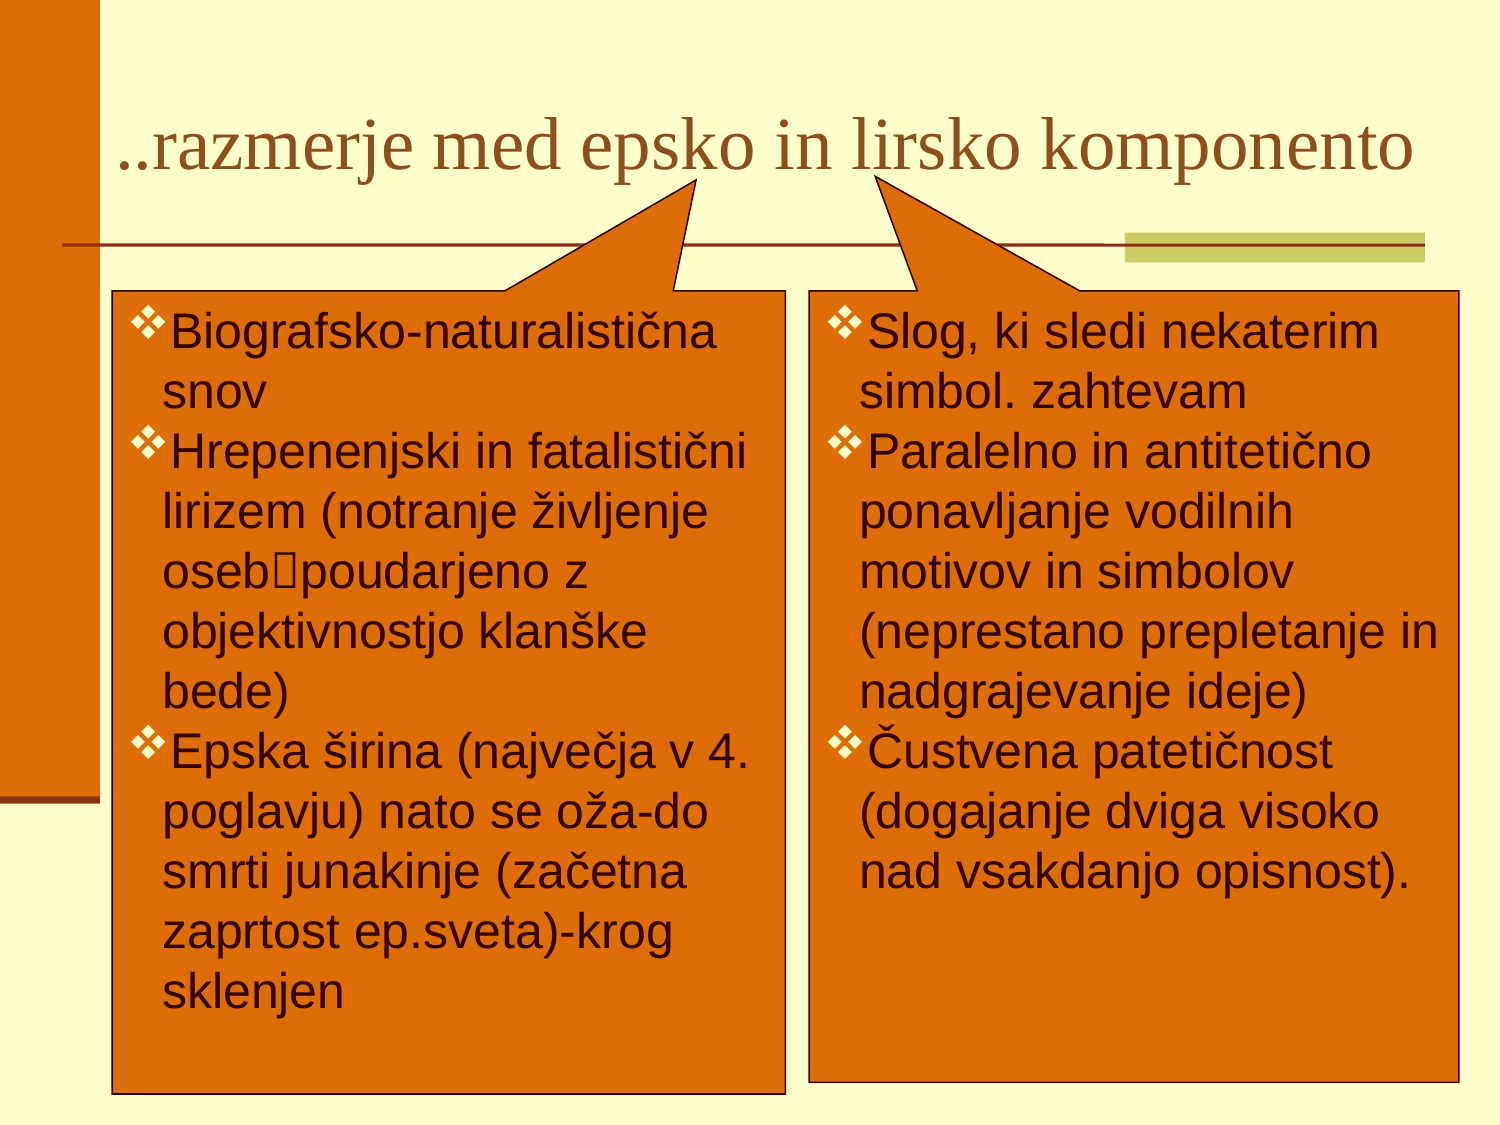

# ..razmerje med epsko in lirsko komponento
Biografsko-naturalistična snov
Hrepenenjski in fatalistični lirizem (notranje življenje osebpoudarjeno z objektivnostjo klanške bede)
Epska širina (največja v 4. poglavju) nato se oža-do smrti junakinje (začetna zaprtost ep.sveta)-krog sklenjen
Slog, ki sledi nekaterim simbol. zahtevam
Paralelno in antitetično ponavljanje vodilnih motivov in simbolov (neprestano prepletanje in nadgrajevanje ideje)
Čustvena patetičnost (dogajanje dviga visoko nad vsakdanjo opisnost).